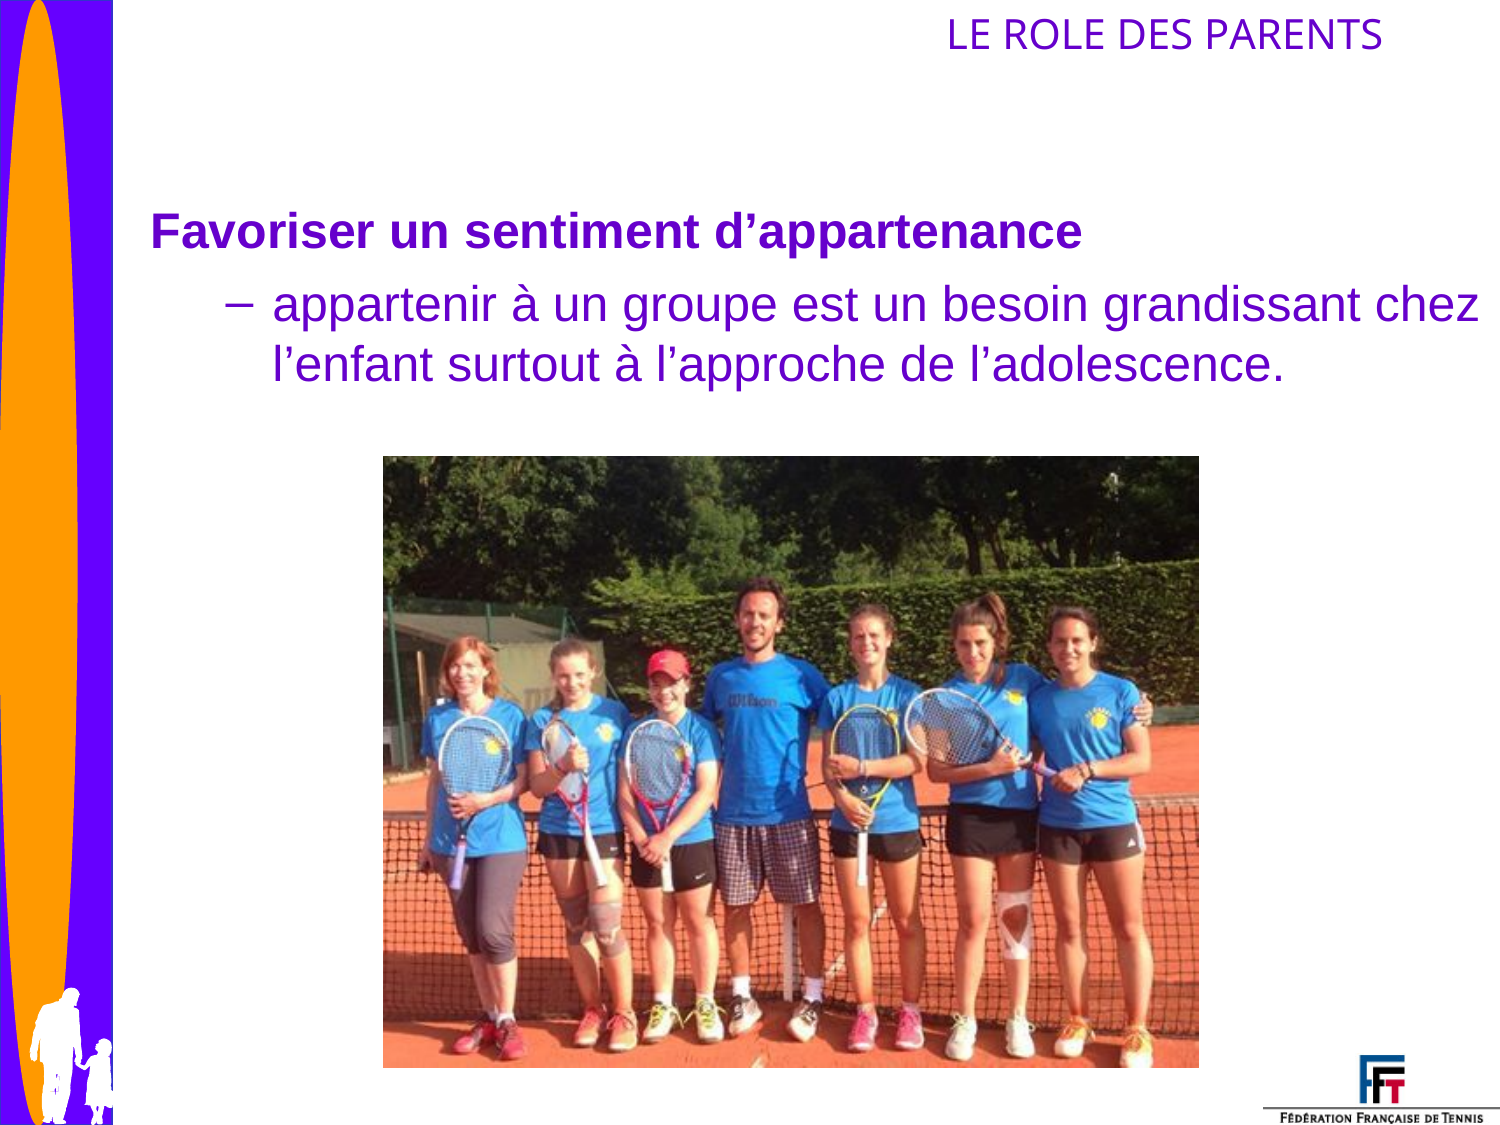

LE ROLE DES PARENTS
# Favoriser un sentiment d’appartenance
appartenir à un groupe est un besoin grandissant chez l’enfant surtout à l’approche de l’adolescence.